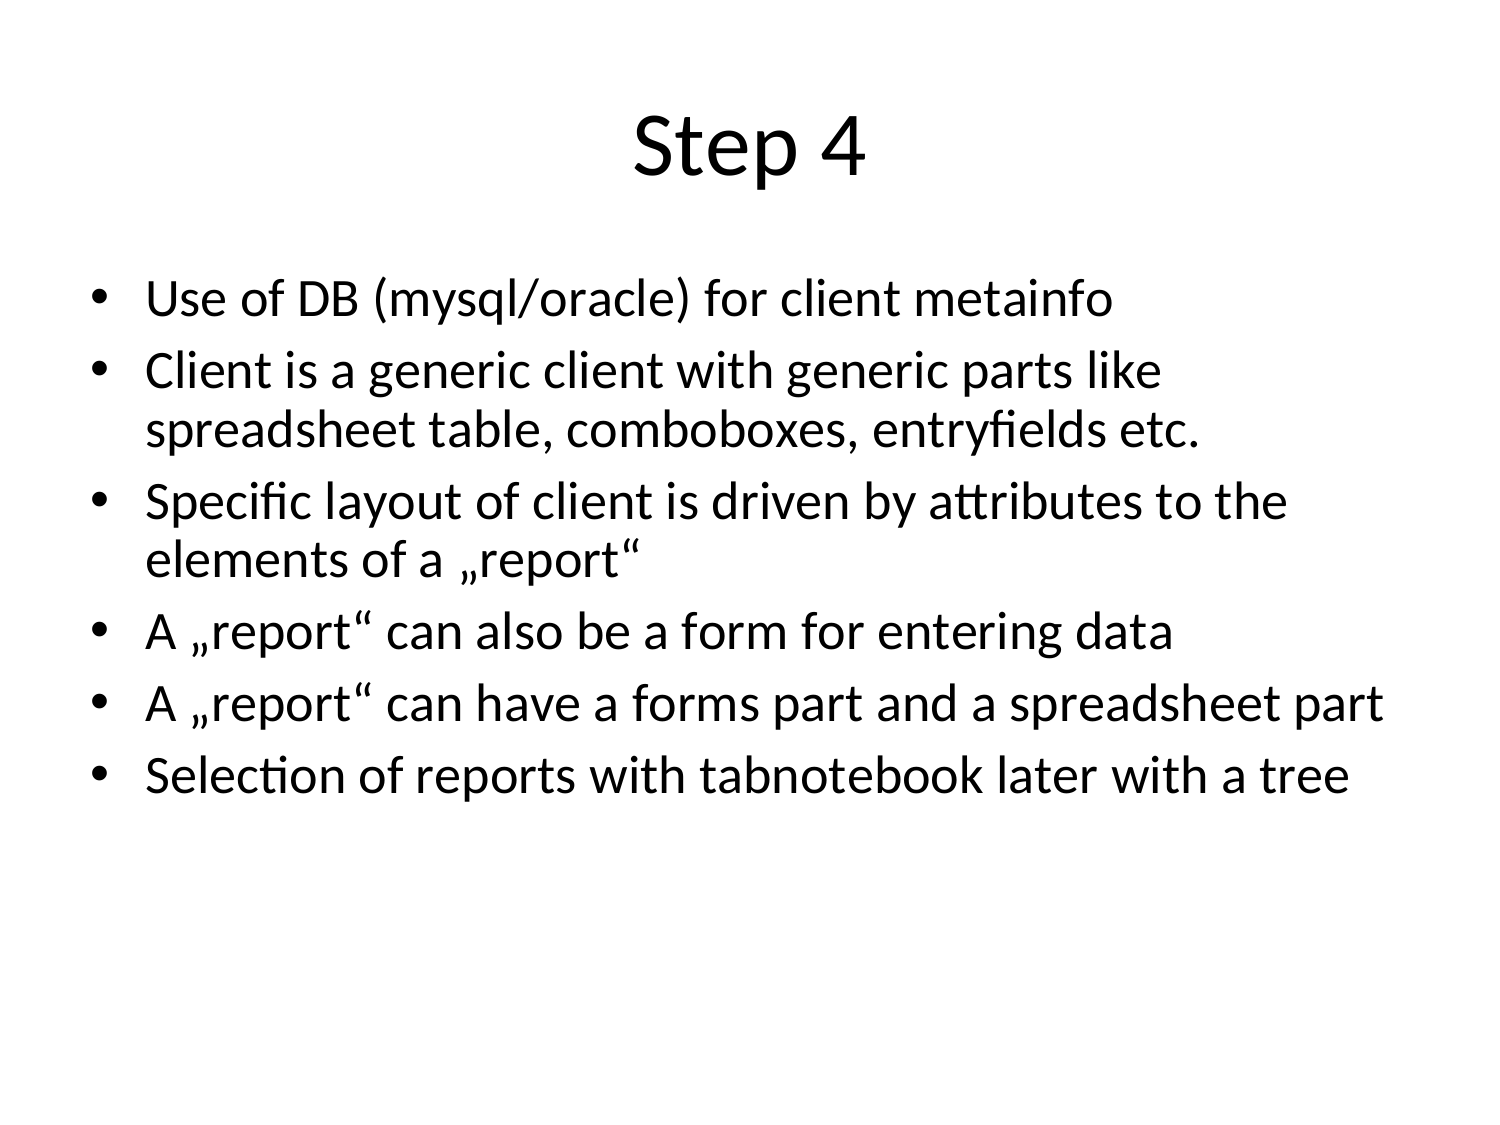

Step 4
Use of DB (mysql/oracle) for client metainfo
Client is a generic client with generic parts like spreadsheet table, comboboxes, entryfields etc.
Specific layout of client is driven by attributes to the elements of a „report“
A „report“ can also be a form for entering data
A „report“ can have a forms part and a spreadsheet part
Selection of reports with tabnotebook later with a tree